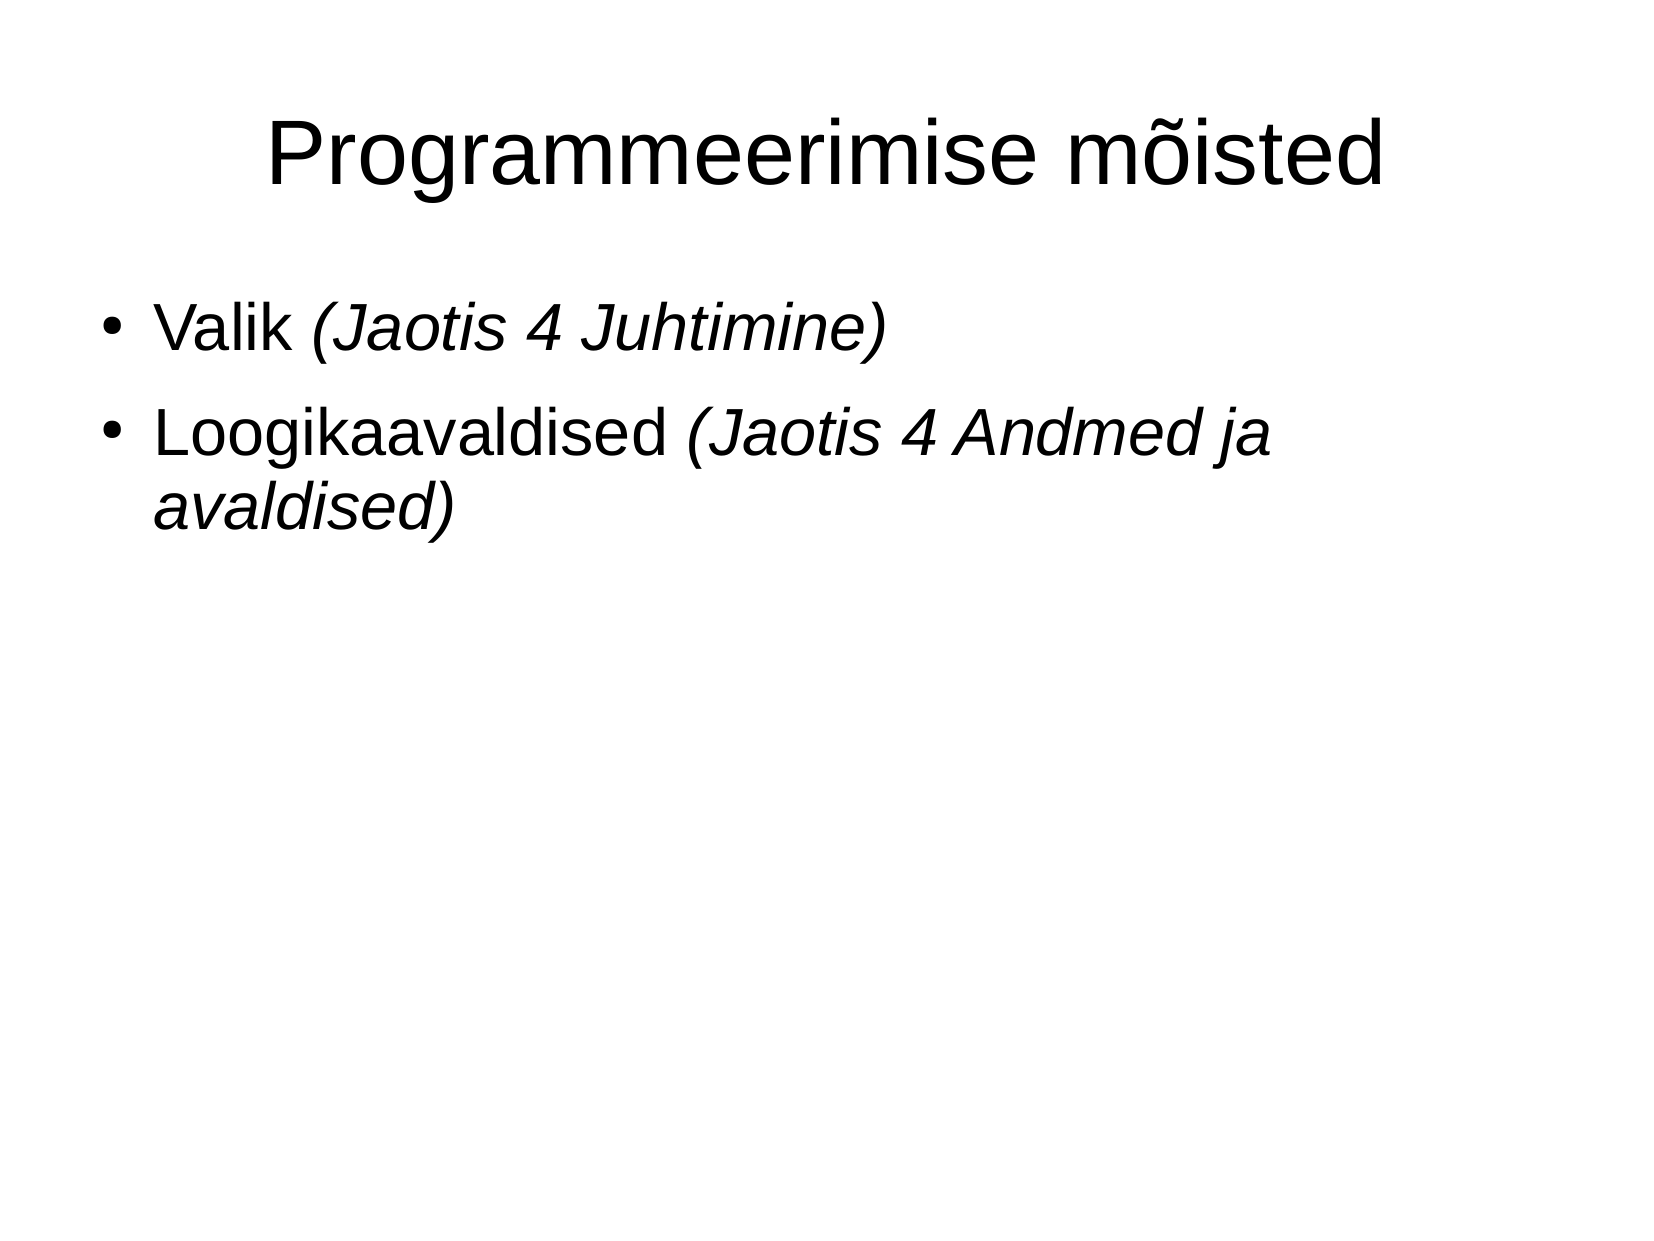

# Programmeerimise mõisted
Valik (Jaotis 4 Juhtimine)
Loogikaavaldised (Jaotis 4 Andmed ja avaldised)